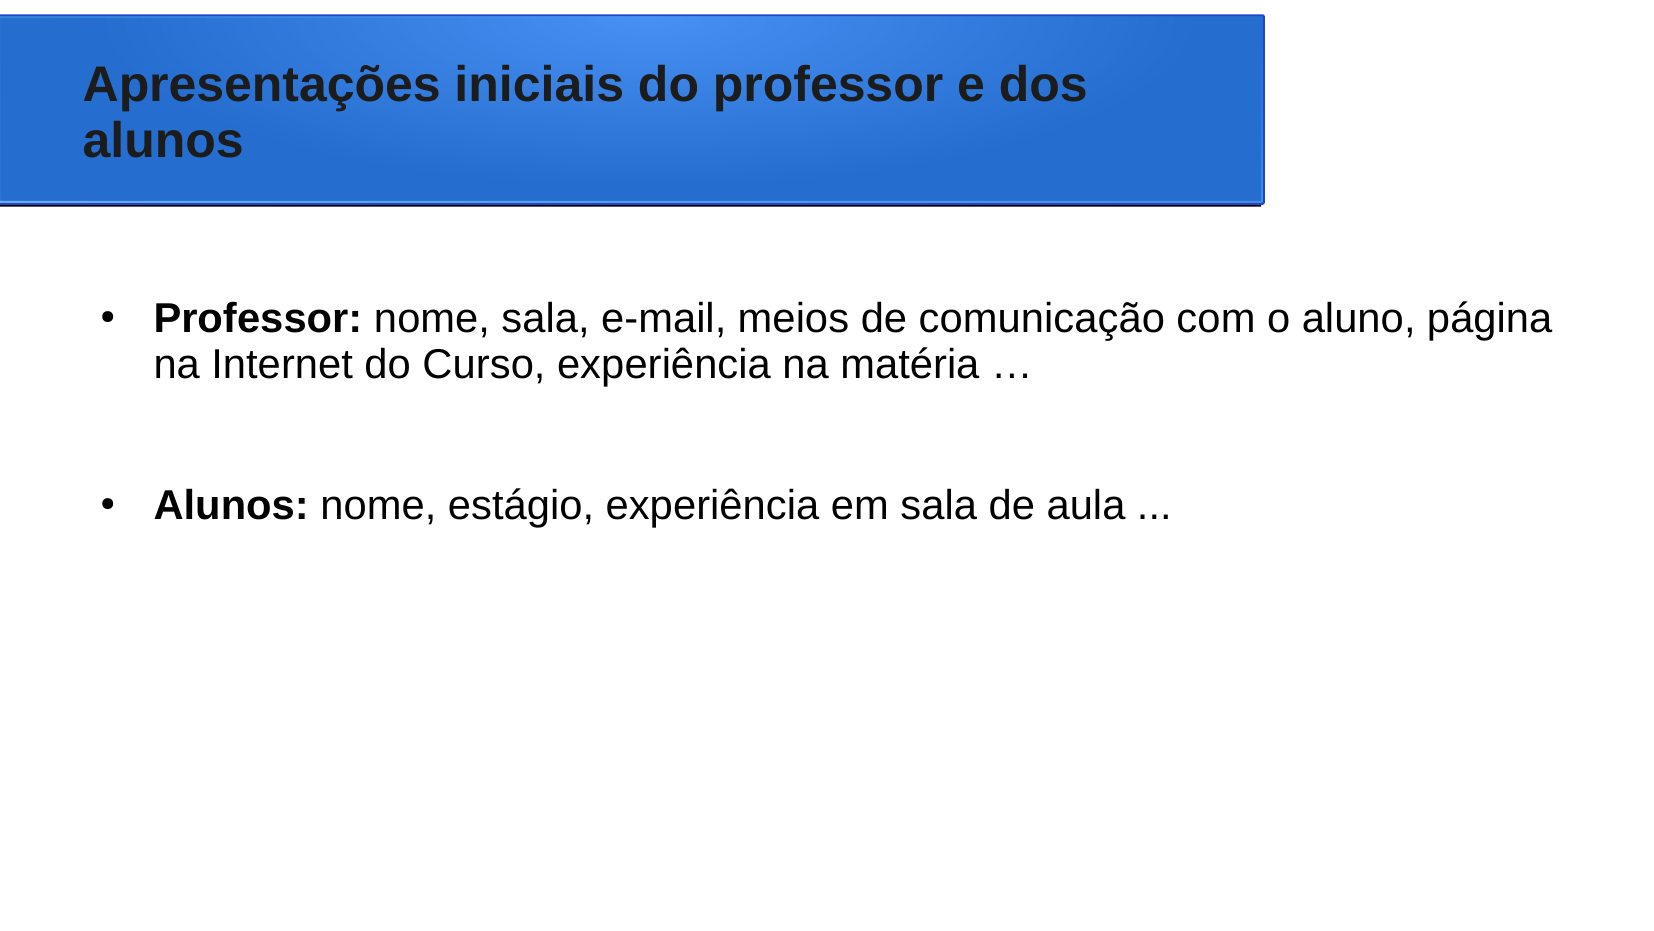

# Apresentações iniciais do professor e dos alunos
Professor: nome, sala, e-mail, meios de comunicação com o aluno, página na Internet do Curso, experiência na matéria …
Alunos: nome, estágio, experiência em sala de aula ...